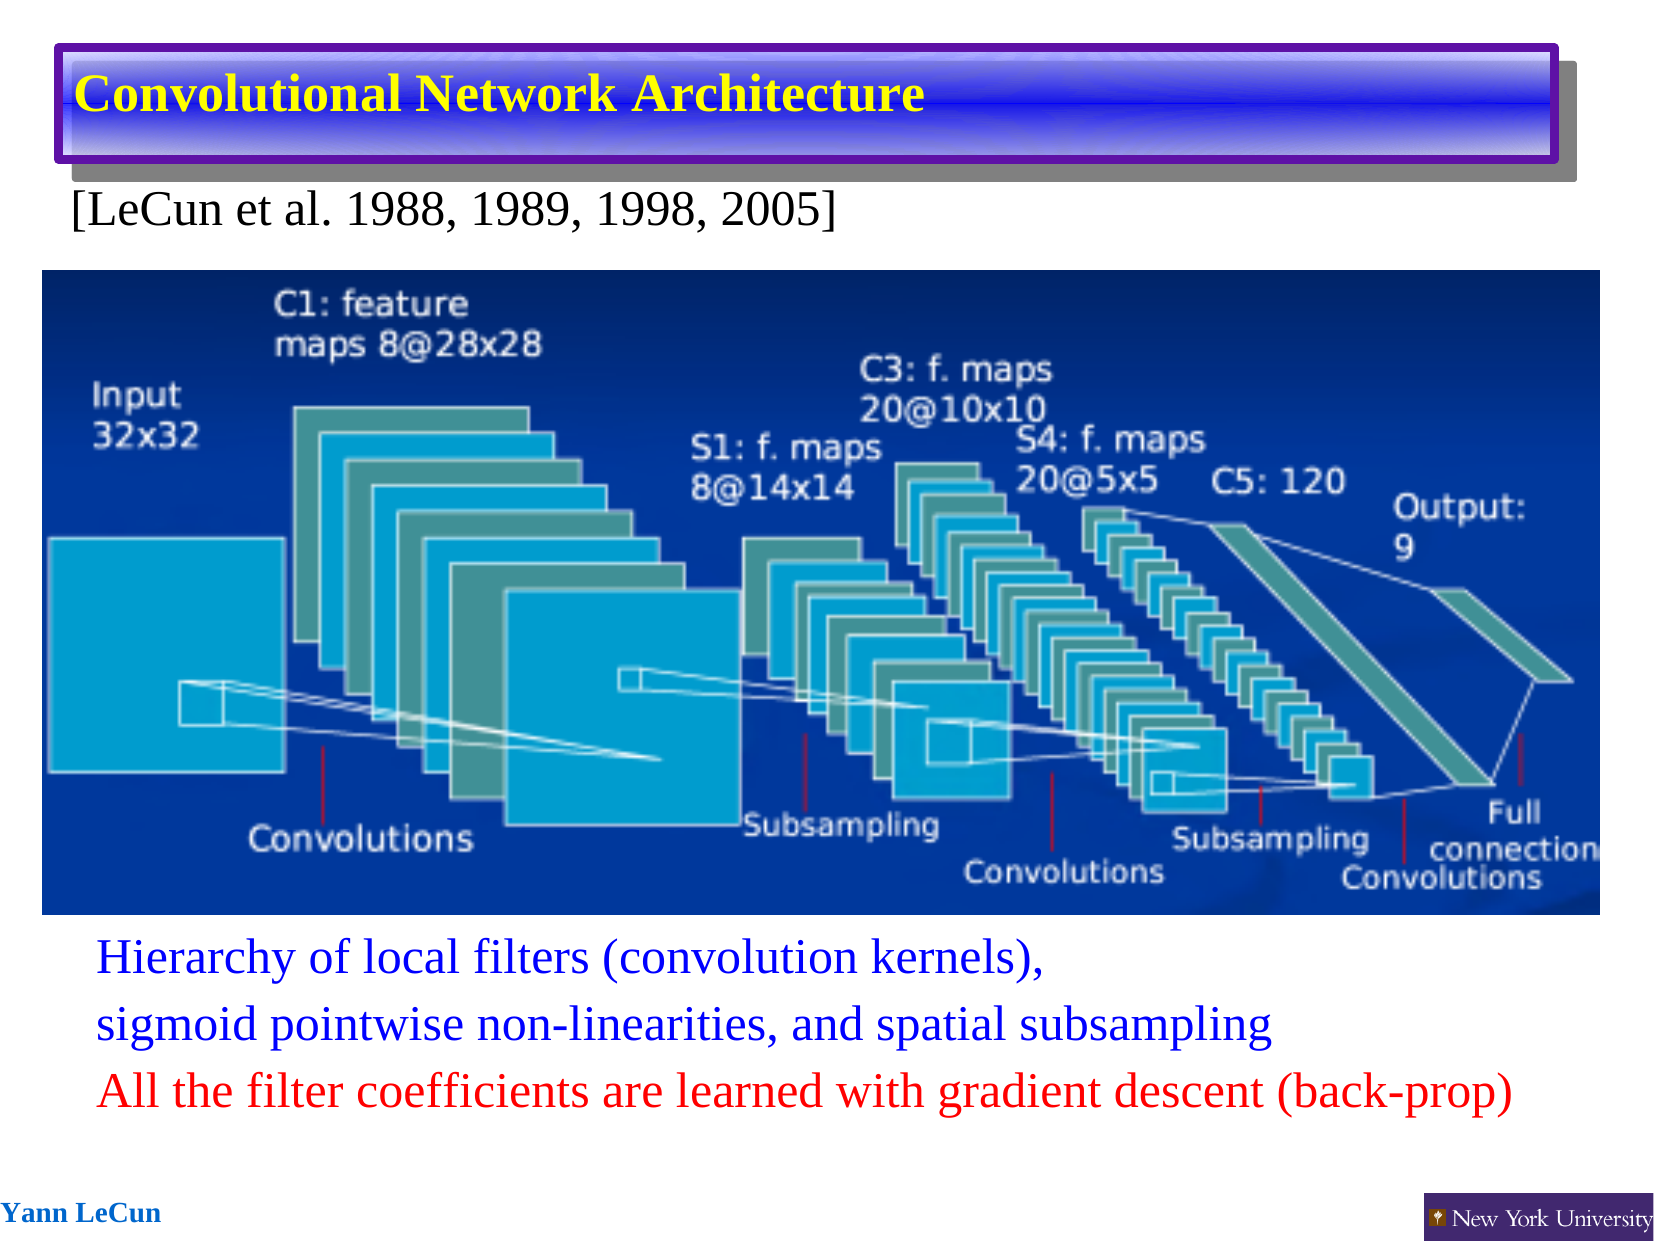

Convolutional Network Architecture
[LeCun et al. 1988, 1989, 1998, 2005]
Hierarchy of local filters (convolution kernels),
sigmoid pointwise non-linearities, and spatial subsampling
All the filter coefficients are learned with gradient descent (back-prop)